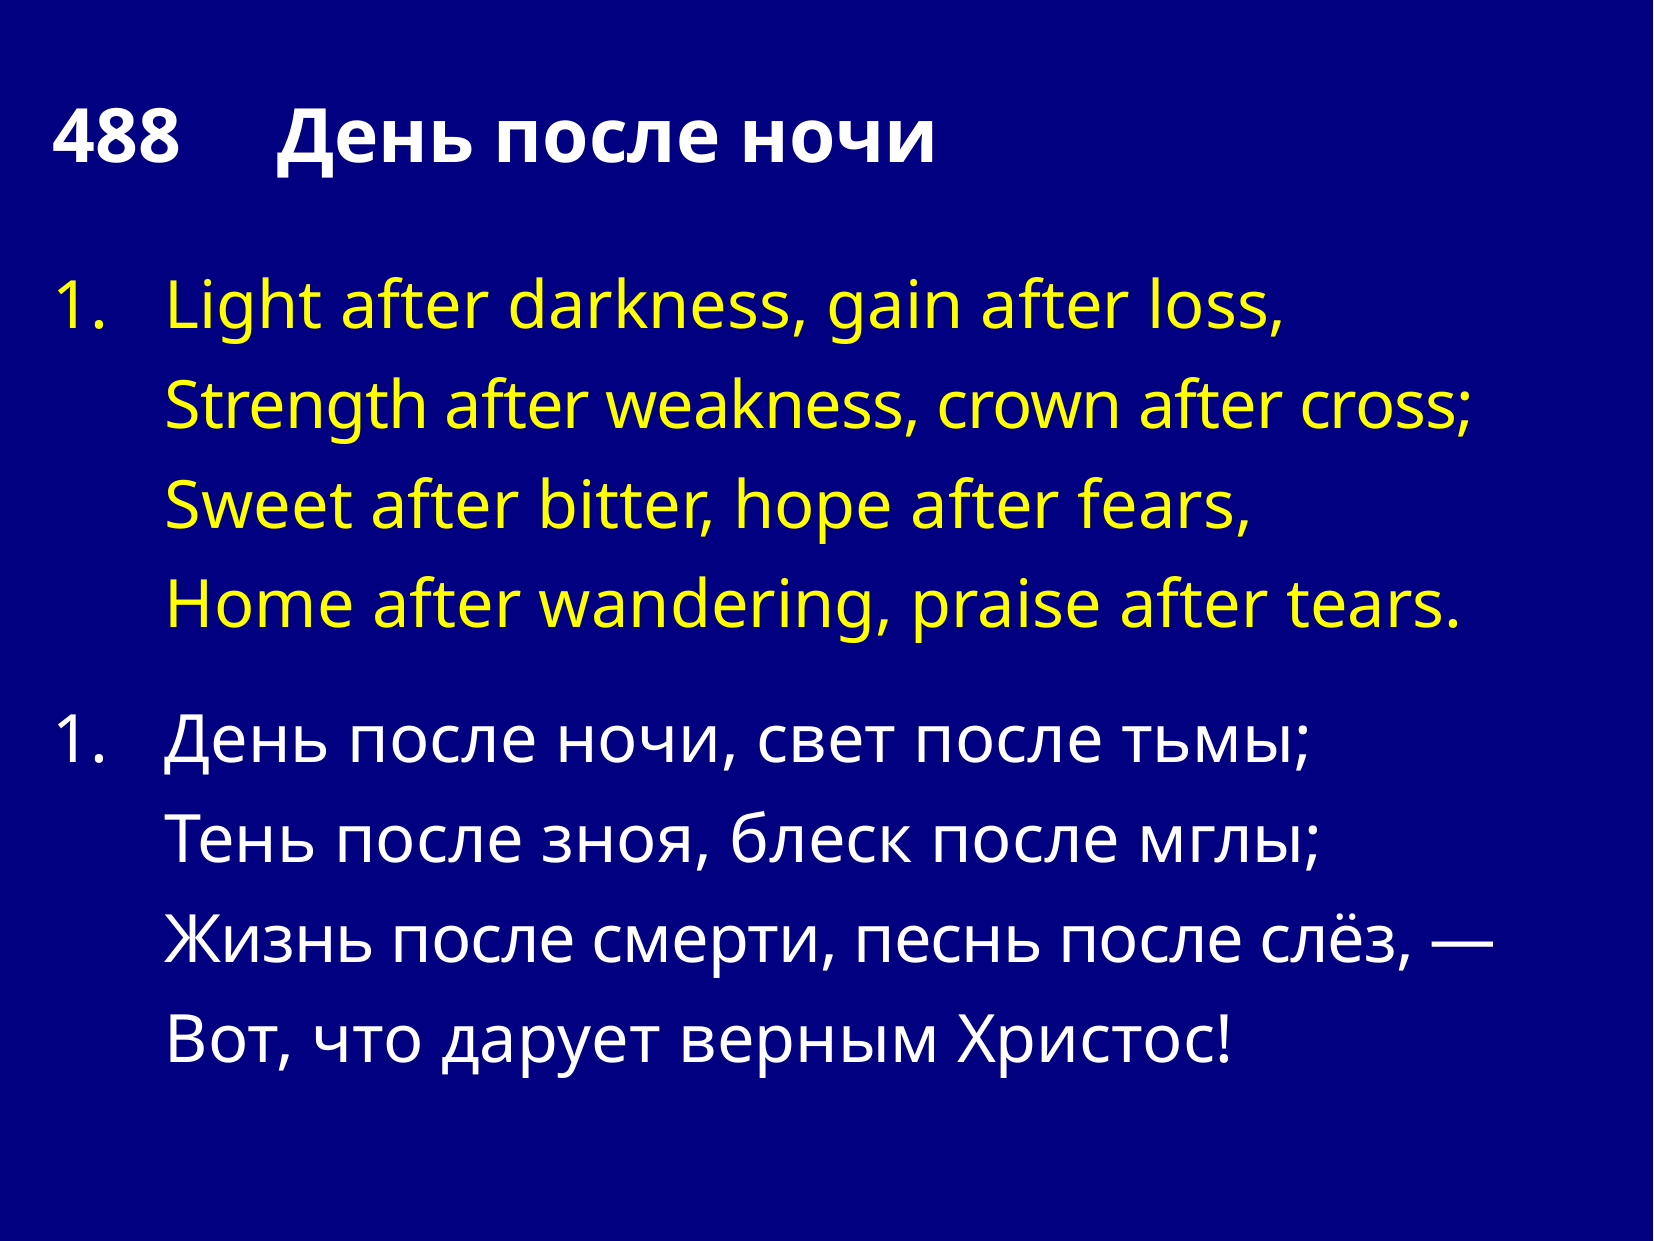

488	День после ночи
1.	Light after darkness, gain after loss,
	Strength after weakness, crown after cross;
	Sweet after bitter, hope after fears,
	Home after wandering, praise after tears.
1.	День после ночи, свет после тьмы;
	Тень после зноя, блеск после мглы;
	Жизнь после смерти, песнь после слёз, —
	Вот, что дарует верным Христос!